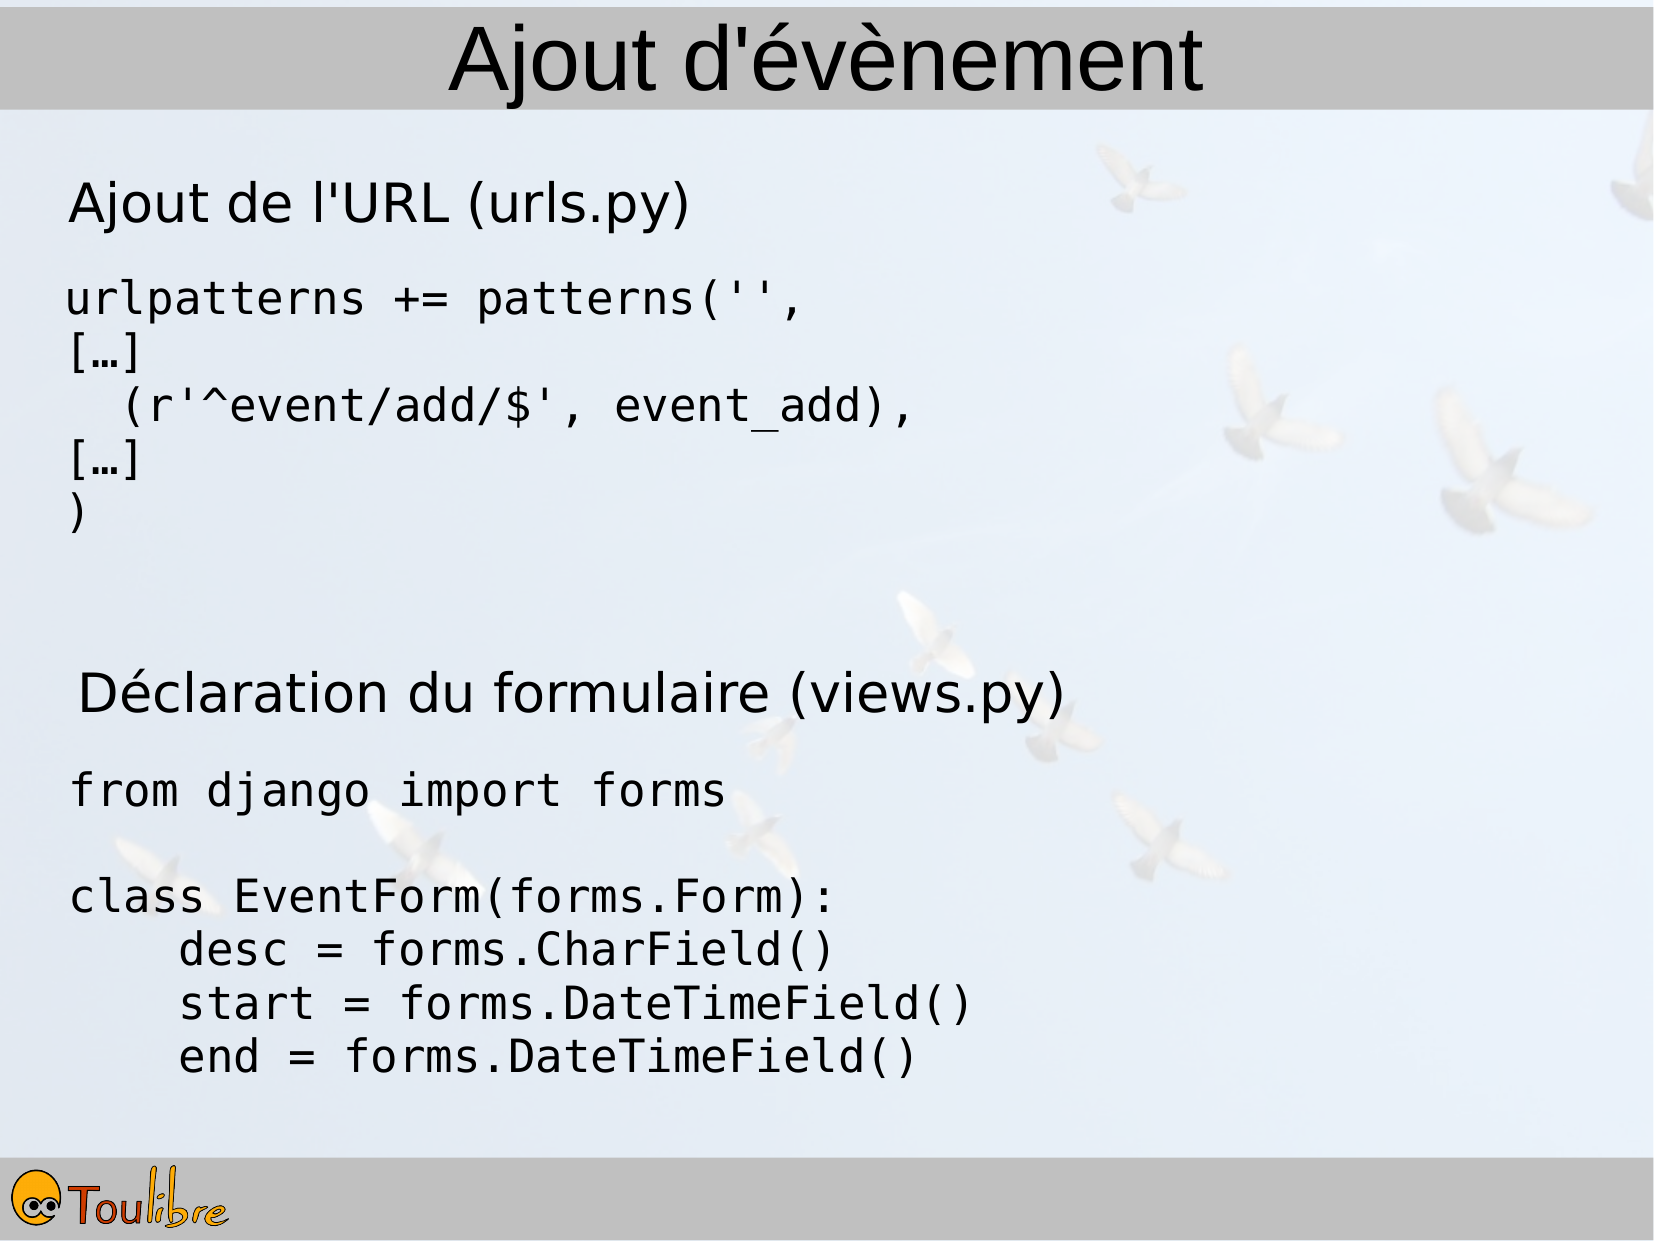

# Ajout d'évènement
Ajout de l'URL (urls.py)
urlpatterns += patterns('',
[…]
 (r'^event/add/$', event_add),
[…]
)
Déclaration du formulaire (views.py)
from django import forms
class EventForm(forms.Form):
 desc = forms.CharField()
 start = forms.DateTimeField()
 end = forms.DateTimeField()